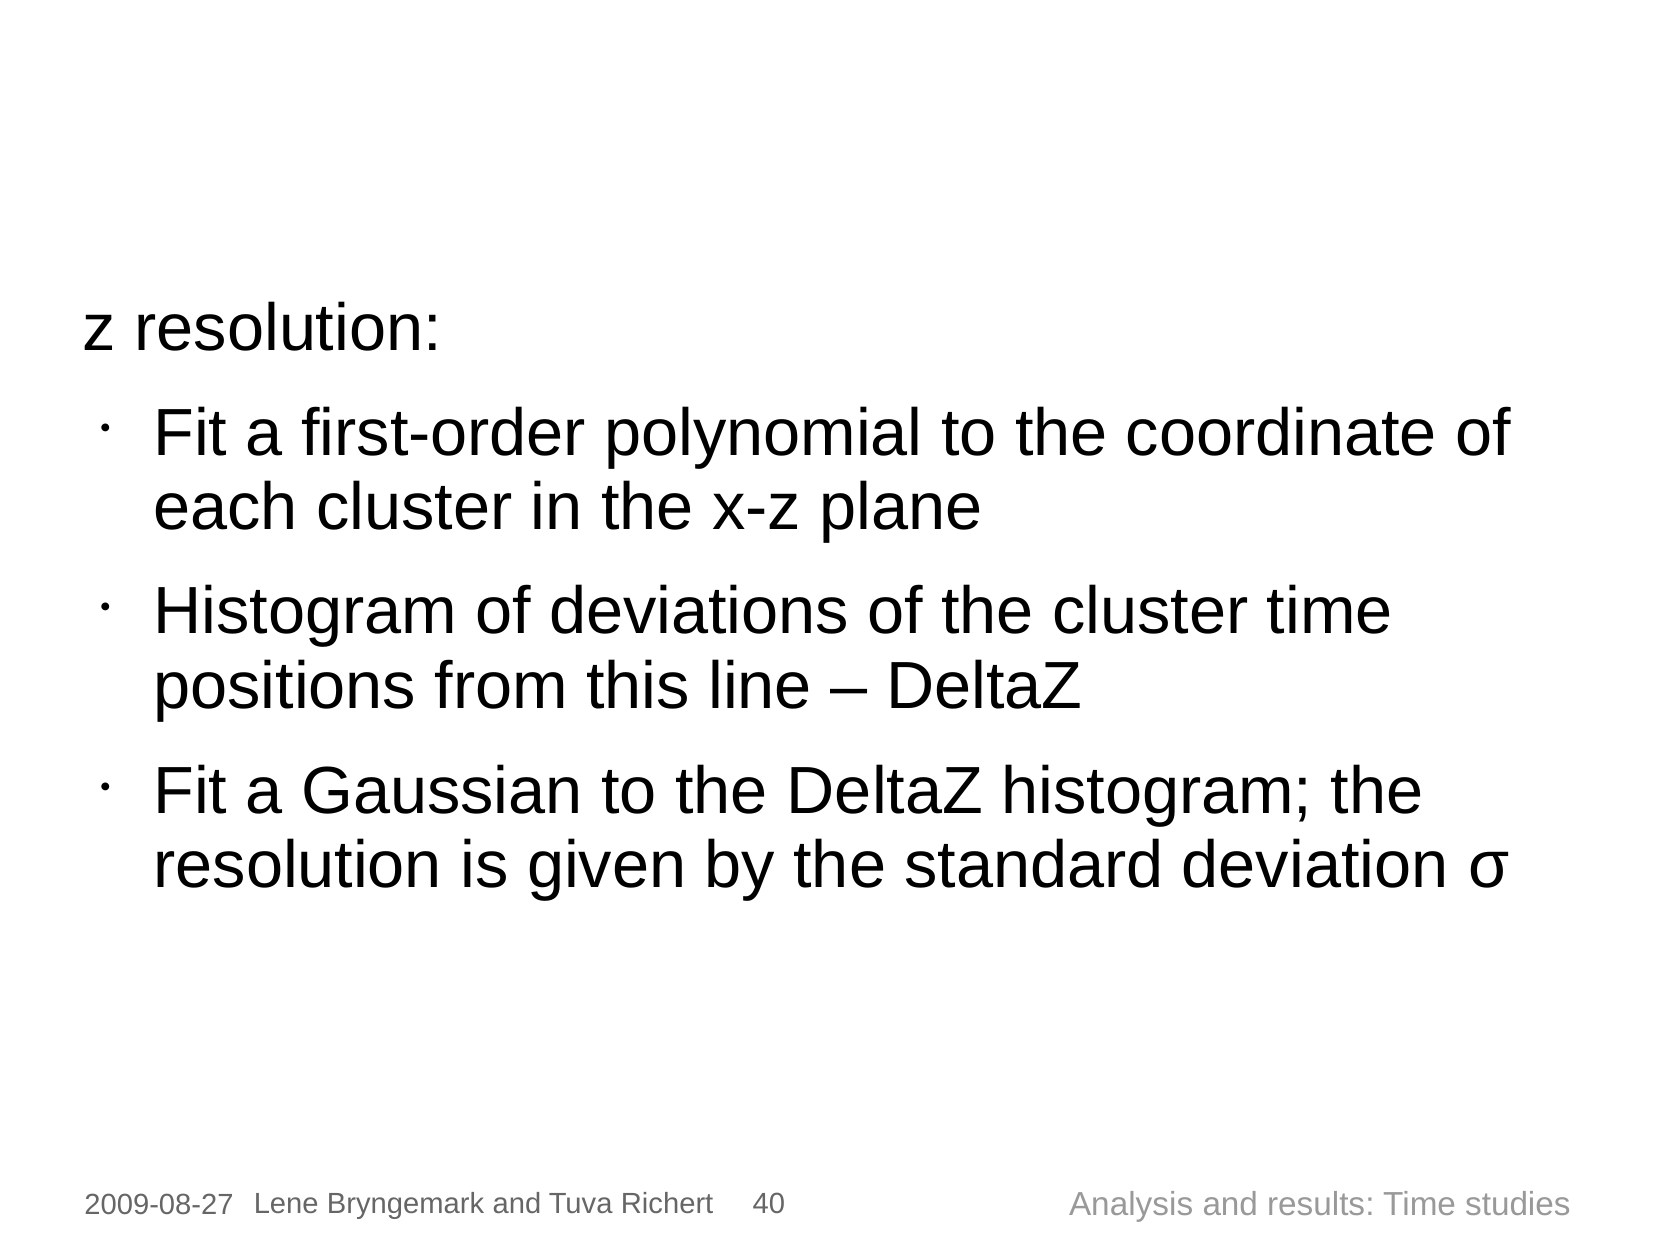

# z resolution:
Fit a first-order polynomial to the coordinate of each cluster in the x-z plane
Histogram of deviations of the cluster time positions from this line – DeltaZ
Fit a Gaussian to the DeltaZ histogram; the resolution is given by the standard deviation σ
Analysis and results: Time studies
Lene Bryngemark and Tuva Richert
40
2009-08-27